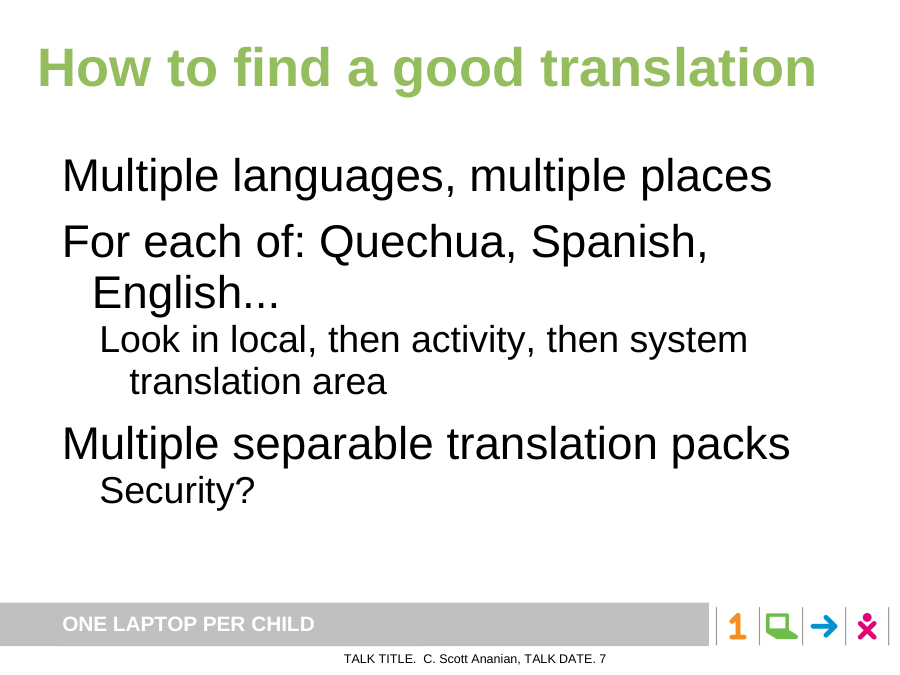

# How to find a good translation
Multiple languages, multiple places
For each of: Quechua, Spanish, English...
Look in local, then activity, then system translation area
Multiple separable translation packs
Security?